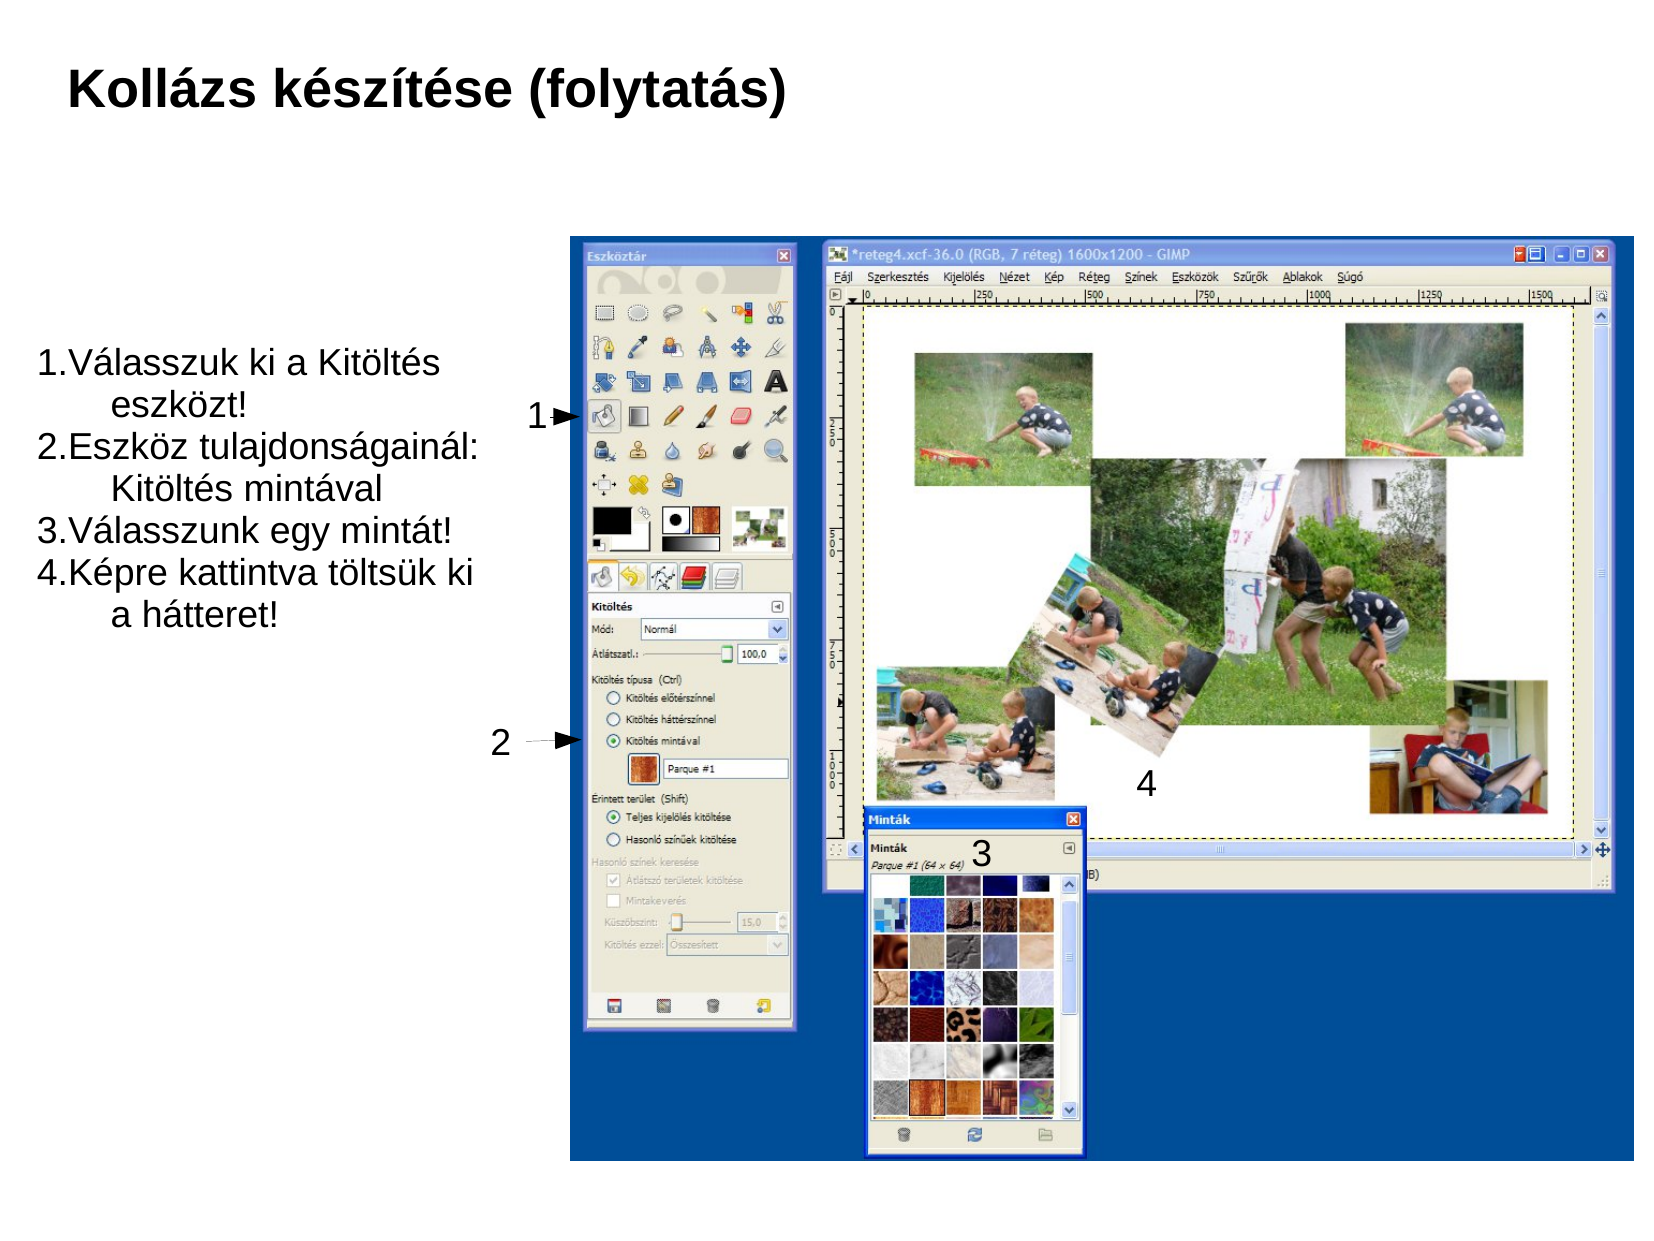

Kollázs készítése (folytatás)
Válasszuk ki a Kitöltés
	eszközt!
Eszköz tulajdonságainál:
	Kitöltés mintával
Válasszunk egy mintát!
Képre kattintva töltsük ki
	a hátteret!
1
2
4
3